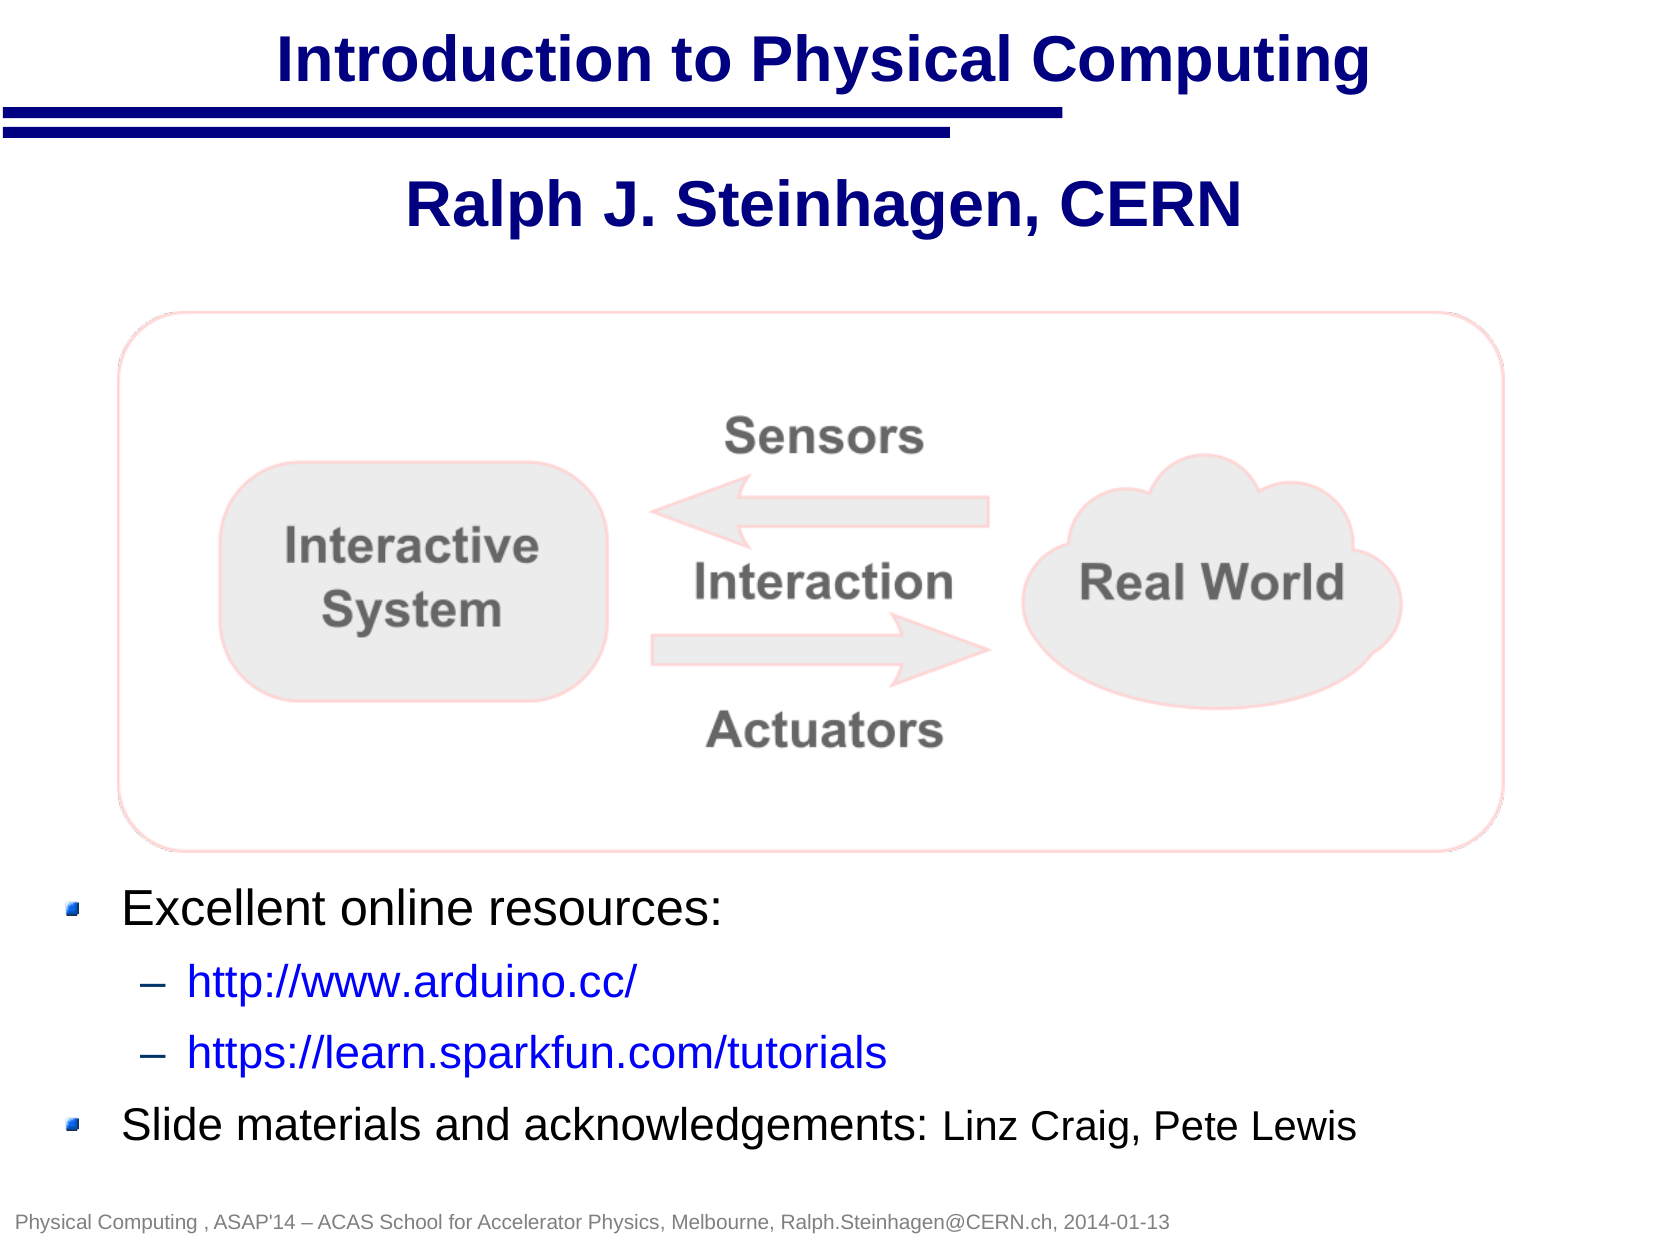

# Introduction to Physical Computing Ralph J. Steinhagen, CERN
Excellent online resources:
http://www.arduino.cc/
https://learn.sparkfun.com/tutorials
Slide materials and acknowledgements: Linz Craig, Pete Lewis